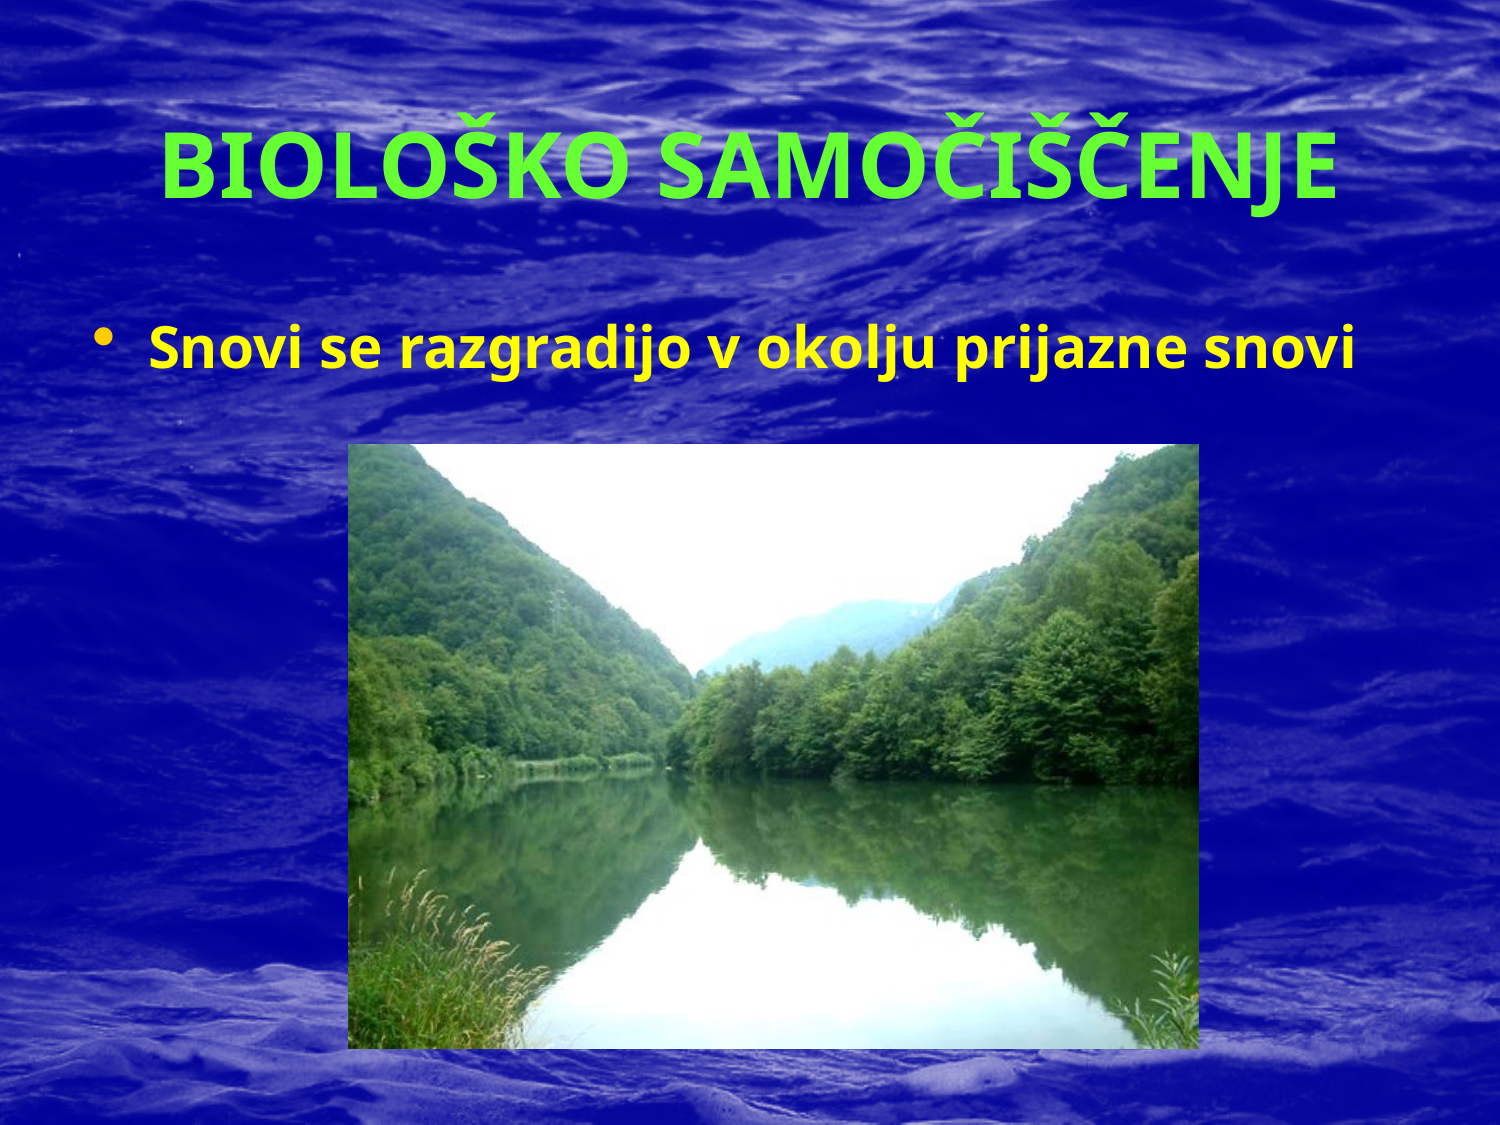

# BIOLOŠKO SAMOČIŠČENJE
Snovi se razgradijo v okolju prijazne snovi